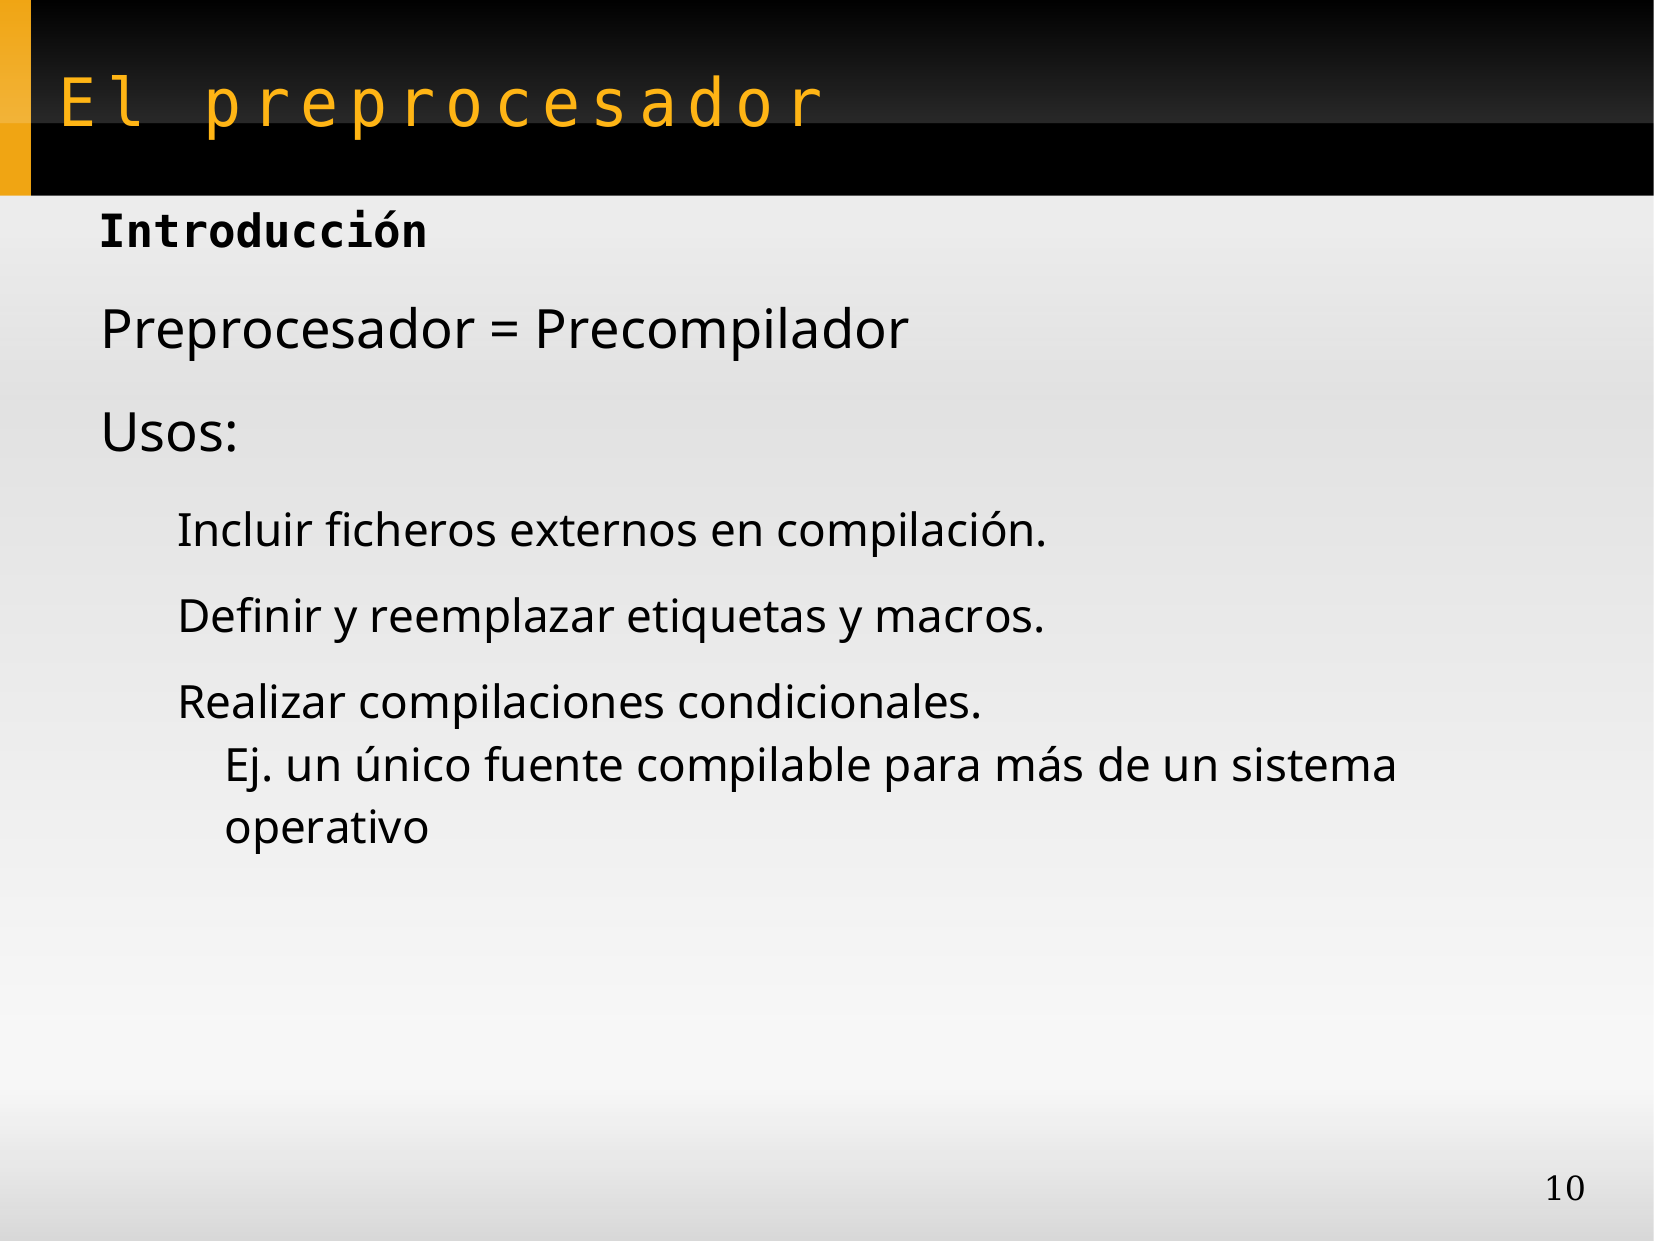

# El preprocesador
Introducción
Preprocesador = Precompilador
Usos:
Incluir ficheros externos en compilación.
Definir y reemplazar etiquetas y macros.
Realizar compilaciones condicionales.
Ej. un único fuente compilable para más de un sistema operativo
10